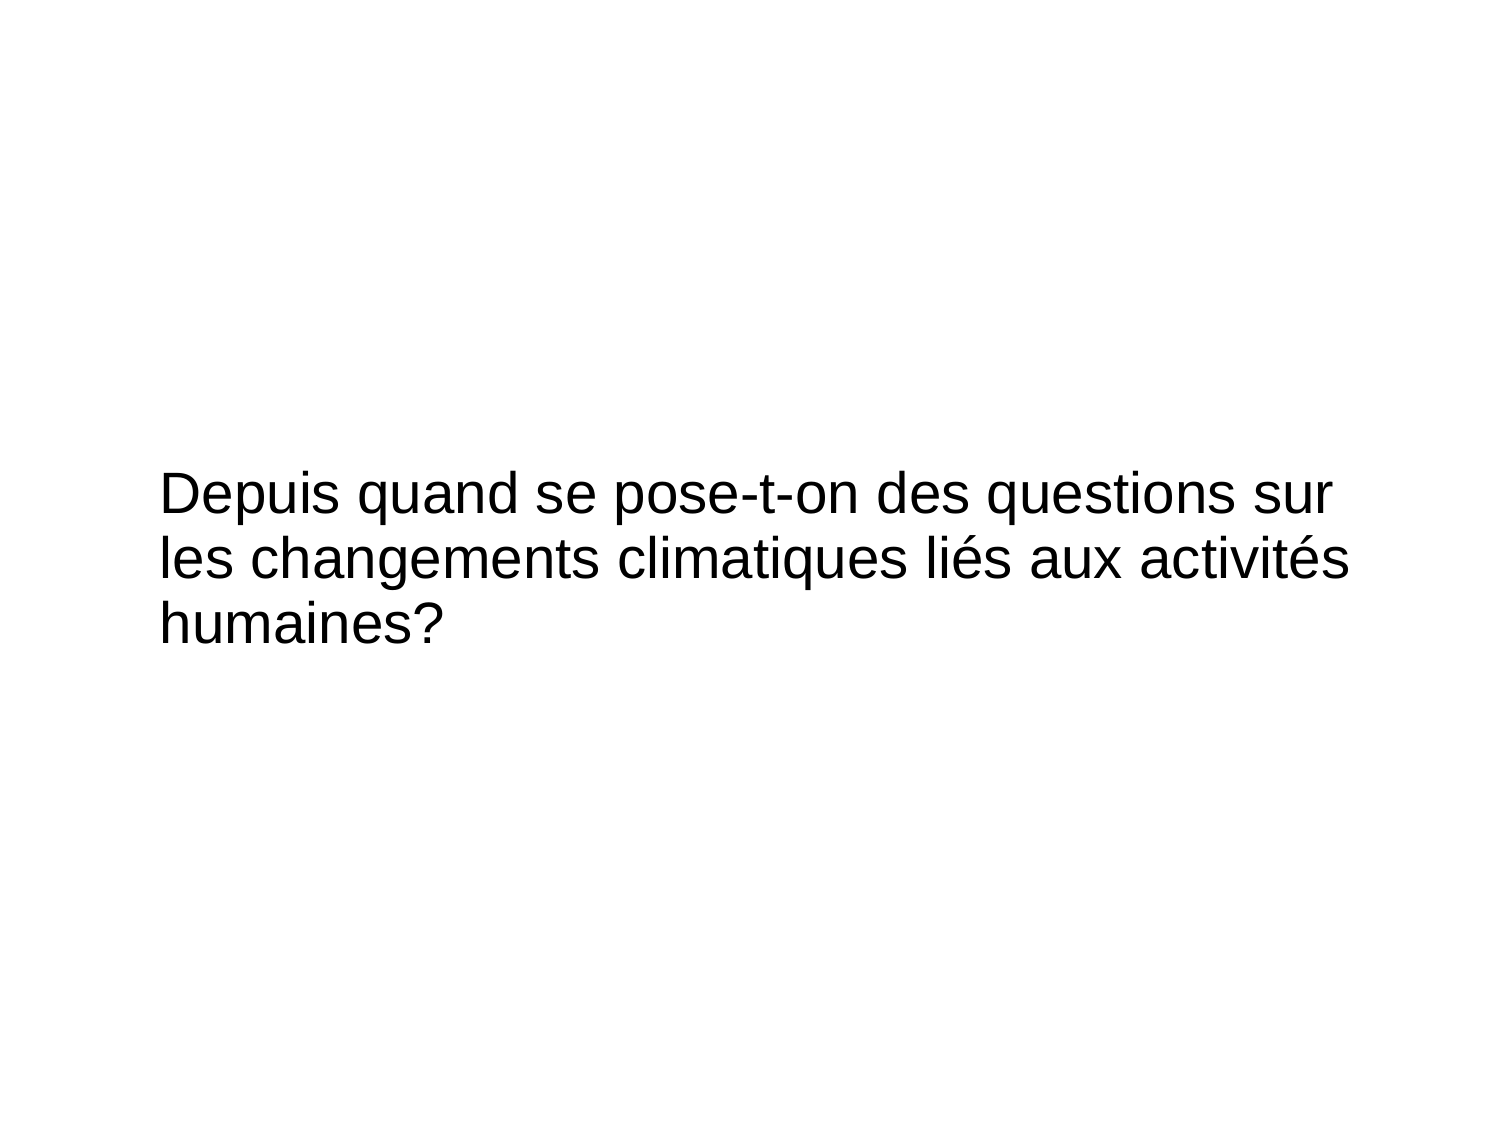

Depuis quand se pose-t-on des questions sur les changements climatiques liés aux activités humaines?